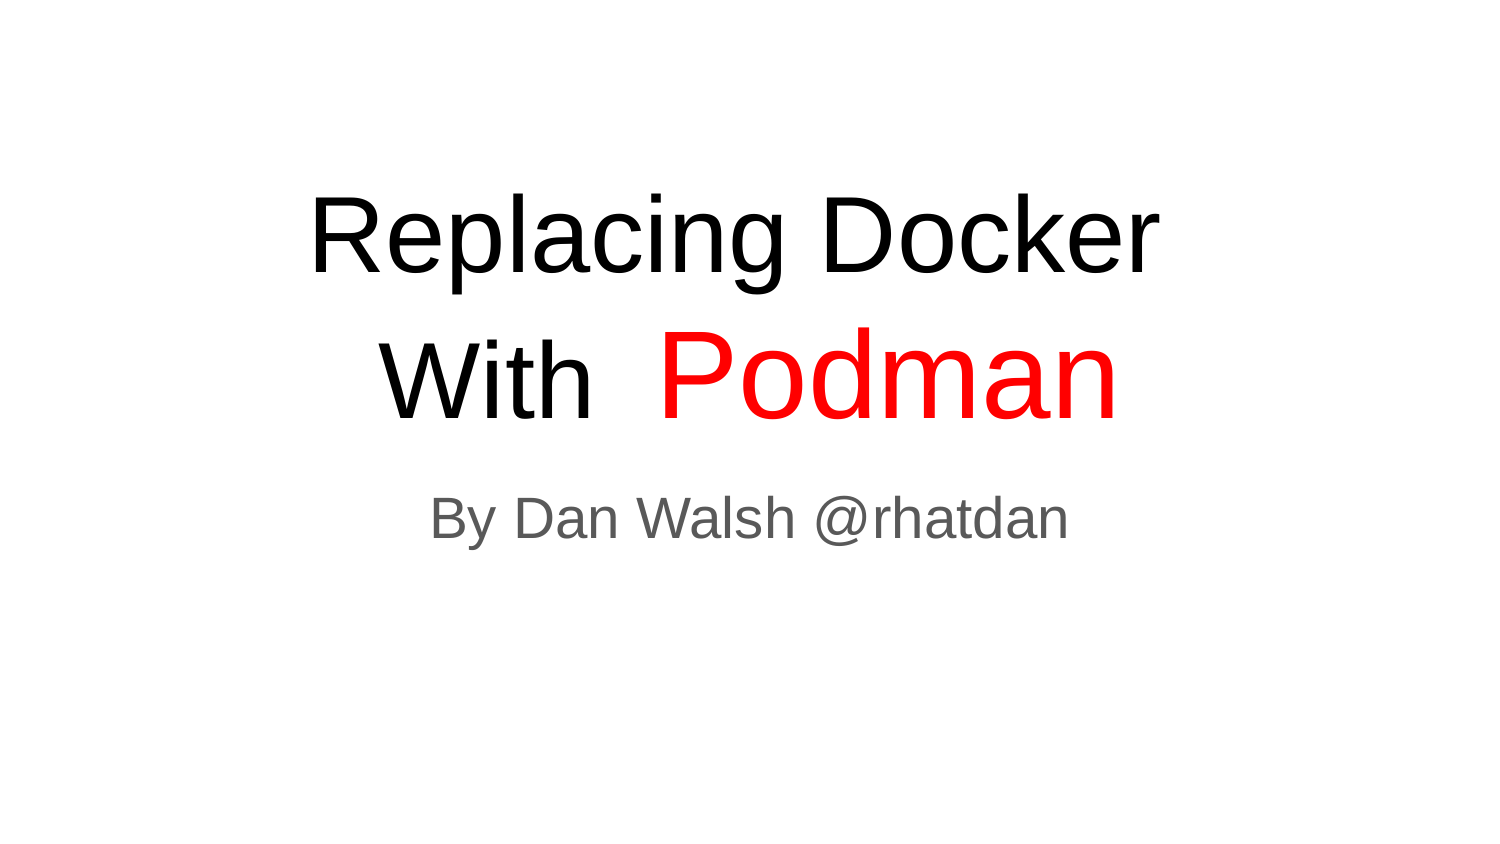

# Replacing Docker With Podman
By Dan Walsh @rhatdan